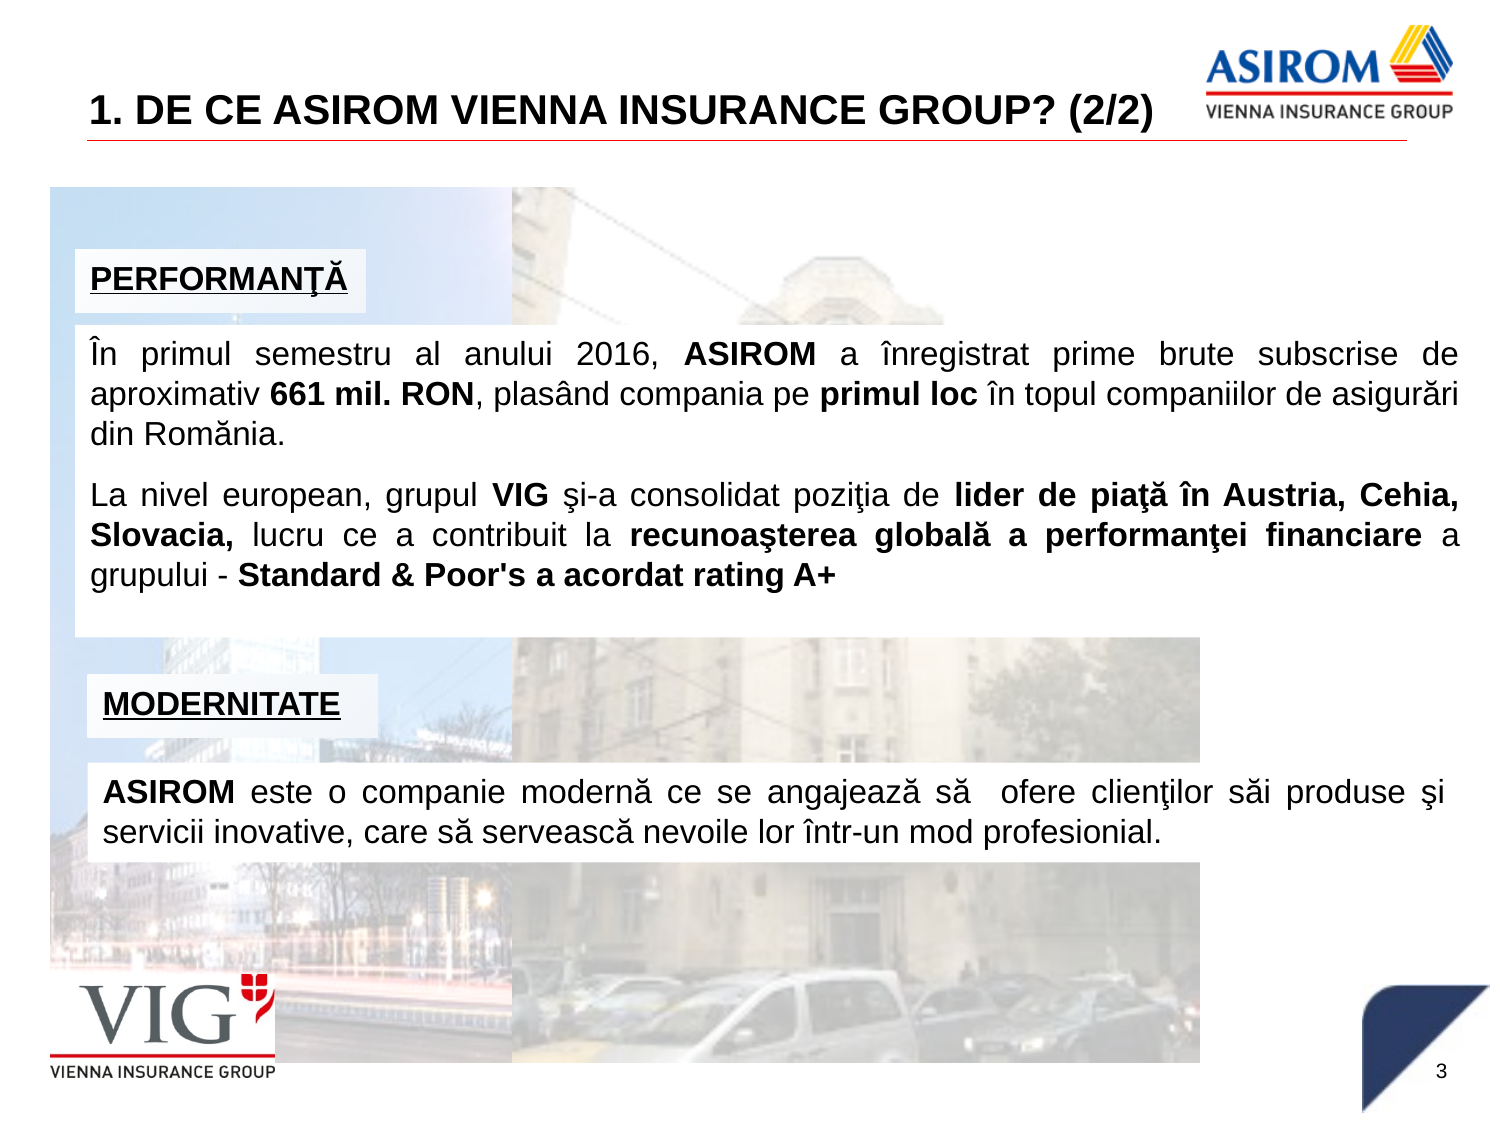

1. DE CE ASIROM VIENNA INSURANCE GROUP? (2/2)
#
PERFORMANŢĂ
În primul semestru al anului 2016, ASIROM a înregistrat prime brute subscrise de aproximativ 661 mil. RON, plasând compania pe primul loc în topul companiilor de asigurări din Romănia.
La nivel european, grupul VIG şi-a consolidat poziţia de lider de piaţă în Austria, Cehia, Slovacia, lucru ce a contribuit la recunoaşterea globală a performanţei financiare a grupului - Standard & Poor's a acordat rating A+
MODERNITATE
ASIROM este o companie modernă ce se angajează să ofere clienţilor săi produse şi servicii inovative, care să servească nevoile lor într-un mod profesionial.